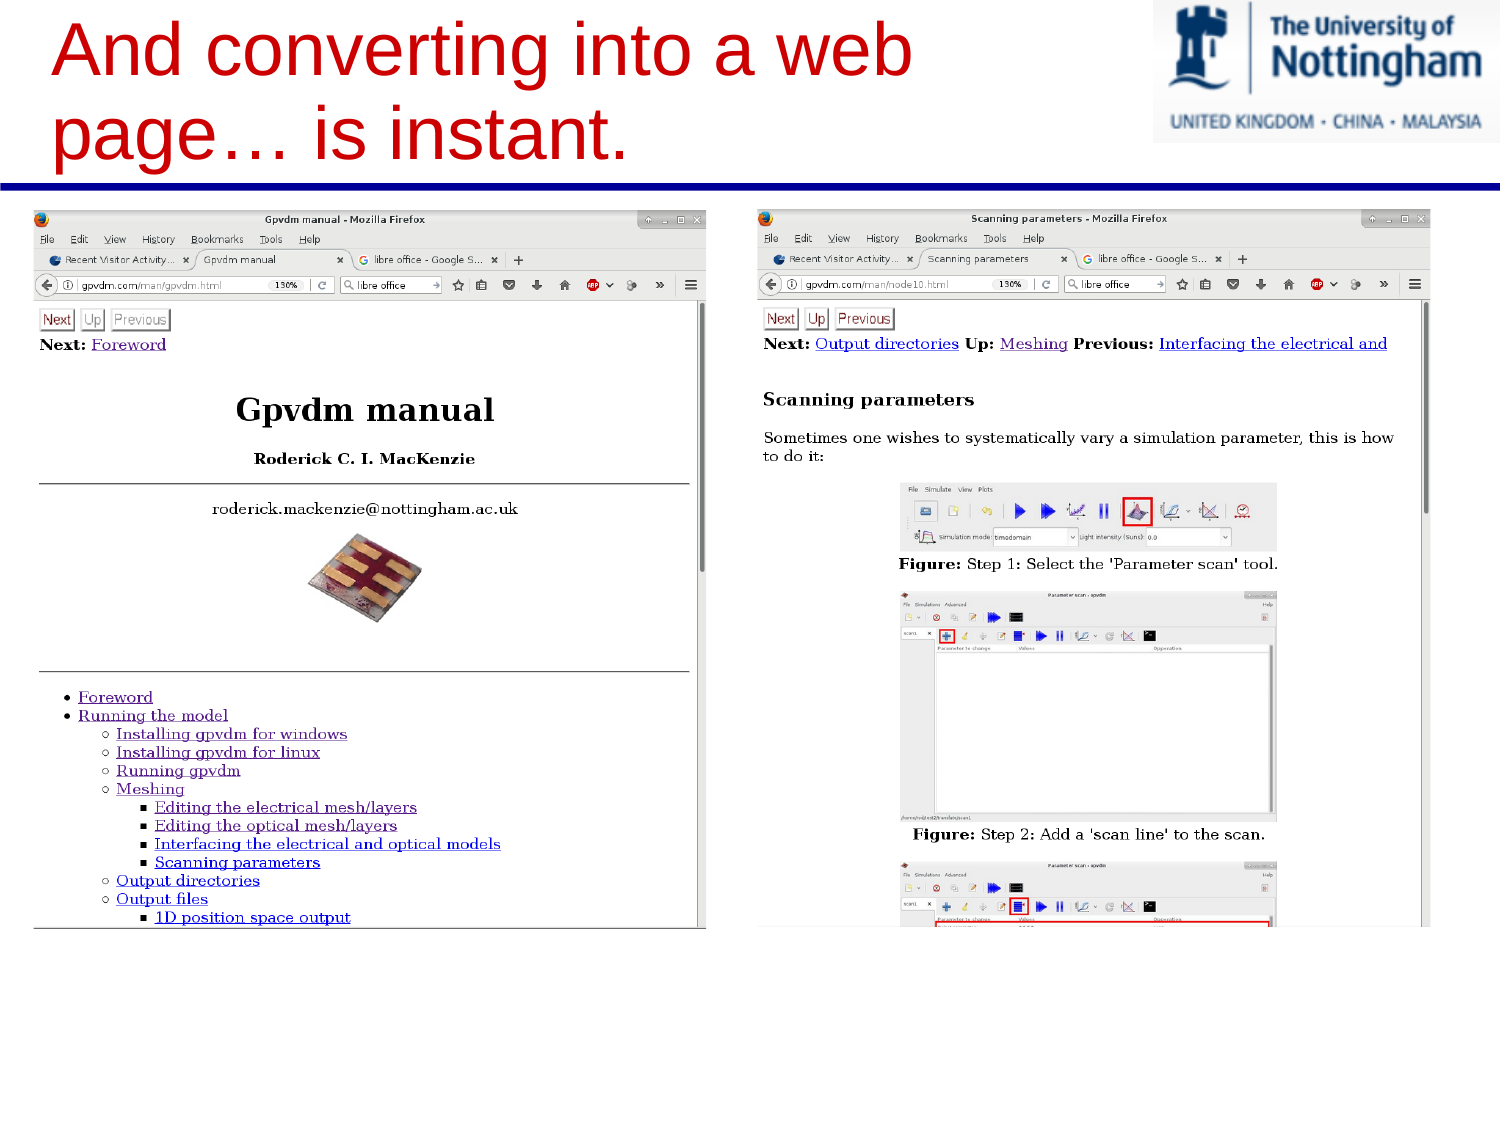

And converting into a web page… is instant.